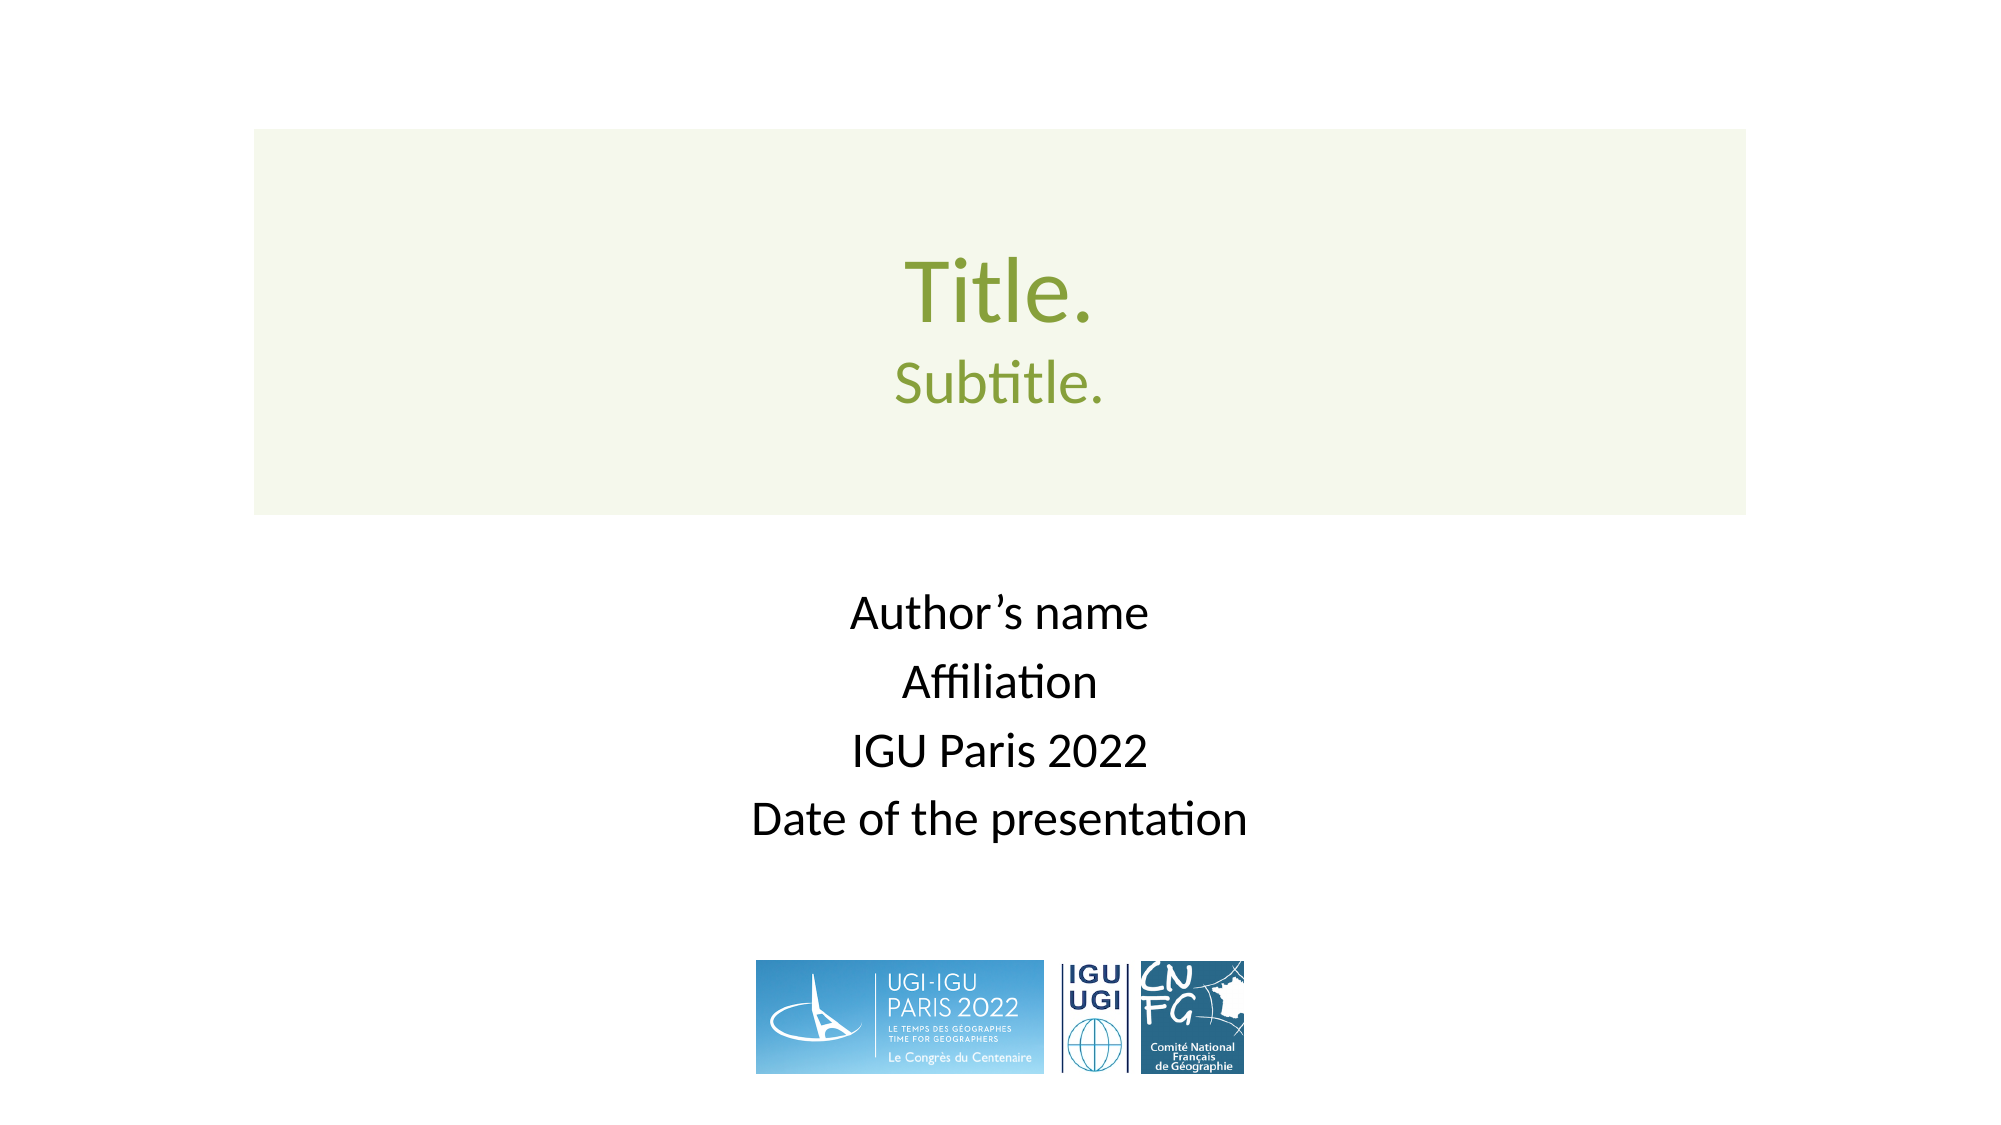

Title.
Subtitle.
# Author’s name
Affiliation
IGU Paris 2022
Date of the presentation